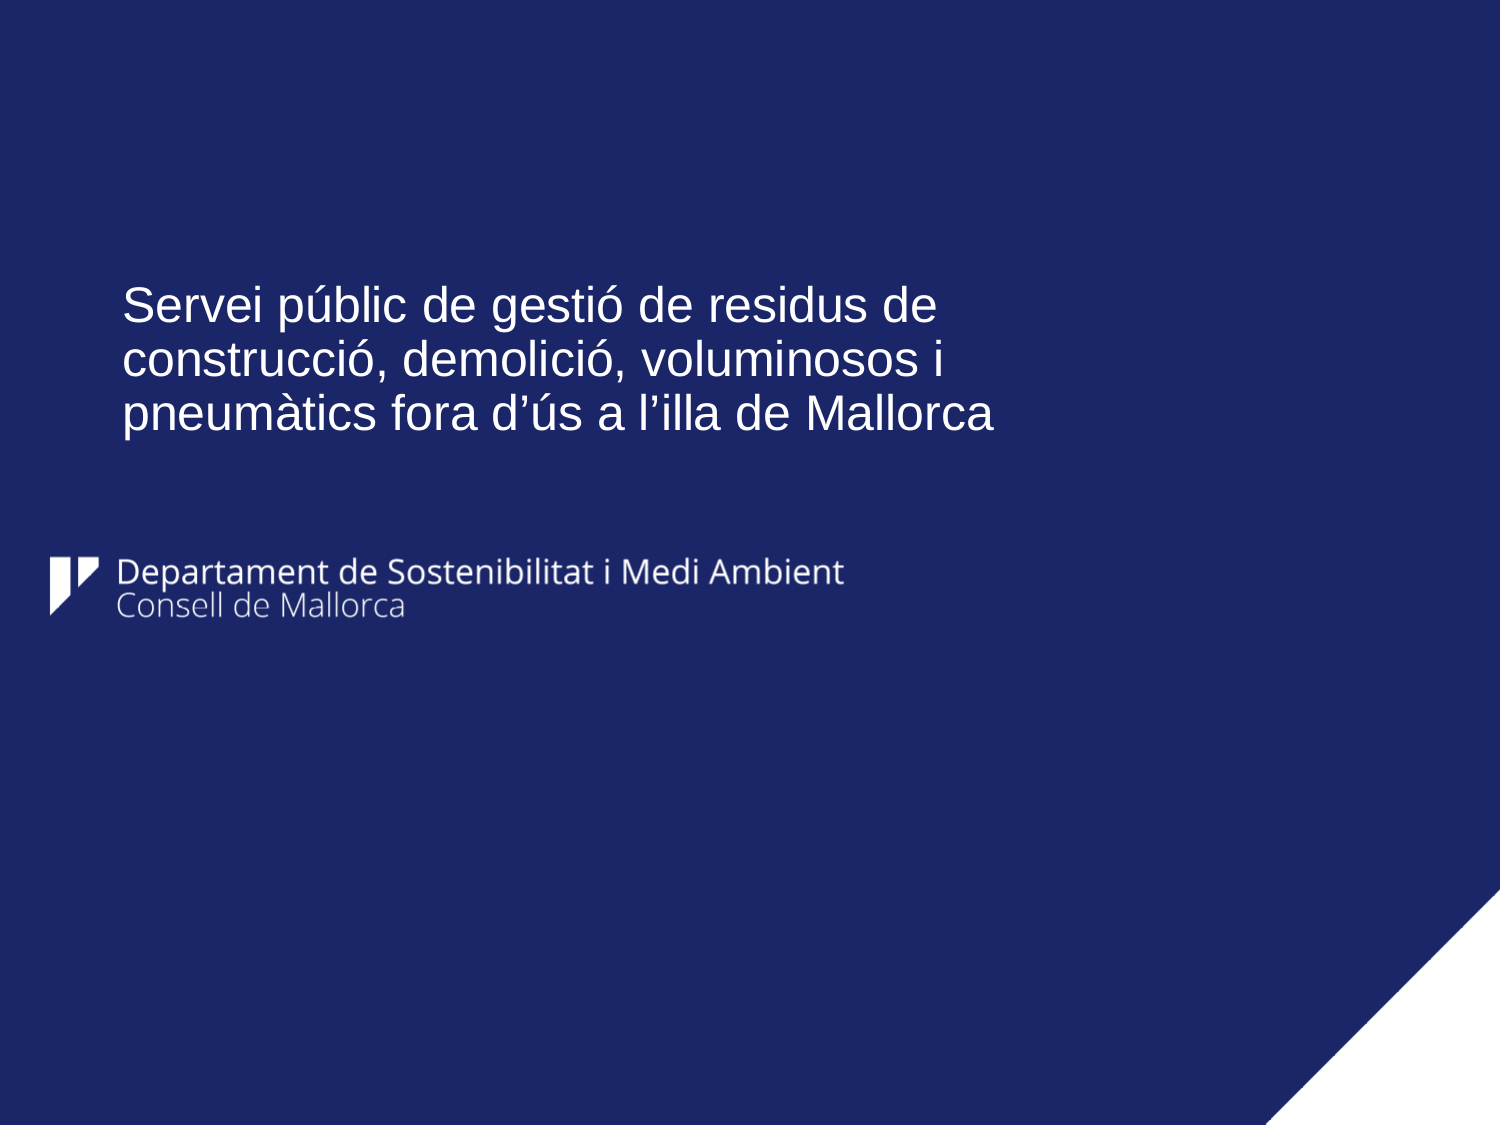

# Servei públic de gestió de residus de construcció, demolició, voluminosos i pneumàtics fora d’ús a l’illa de Mallorca